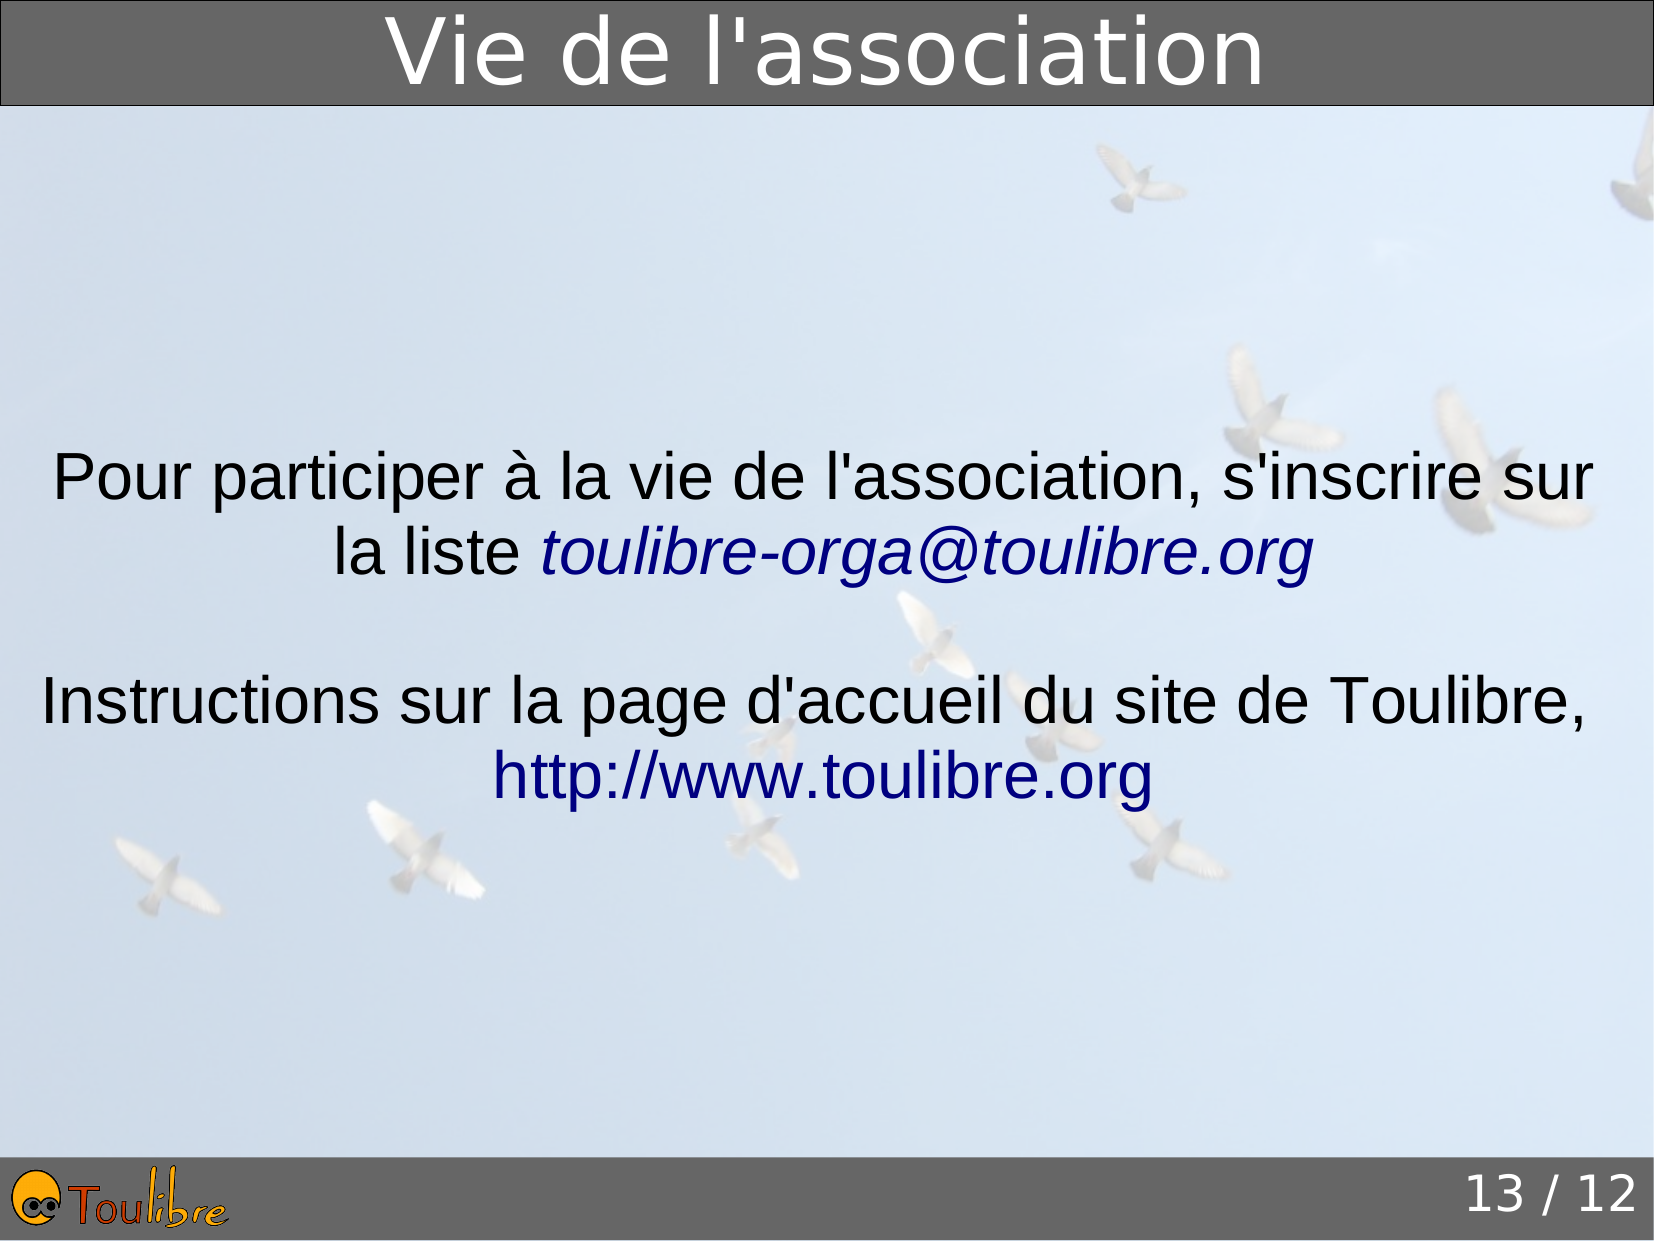

# Vie de l'association
Pour participer à la vie de l'association, s'inscrire sur la liste toulibre-orga@toulibre.org
Instructions sur la page d'accueil du site de Toulibre, http://www.toulibre.org